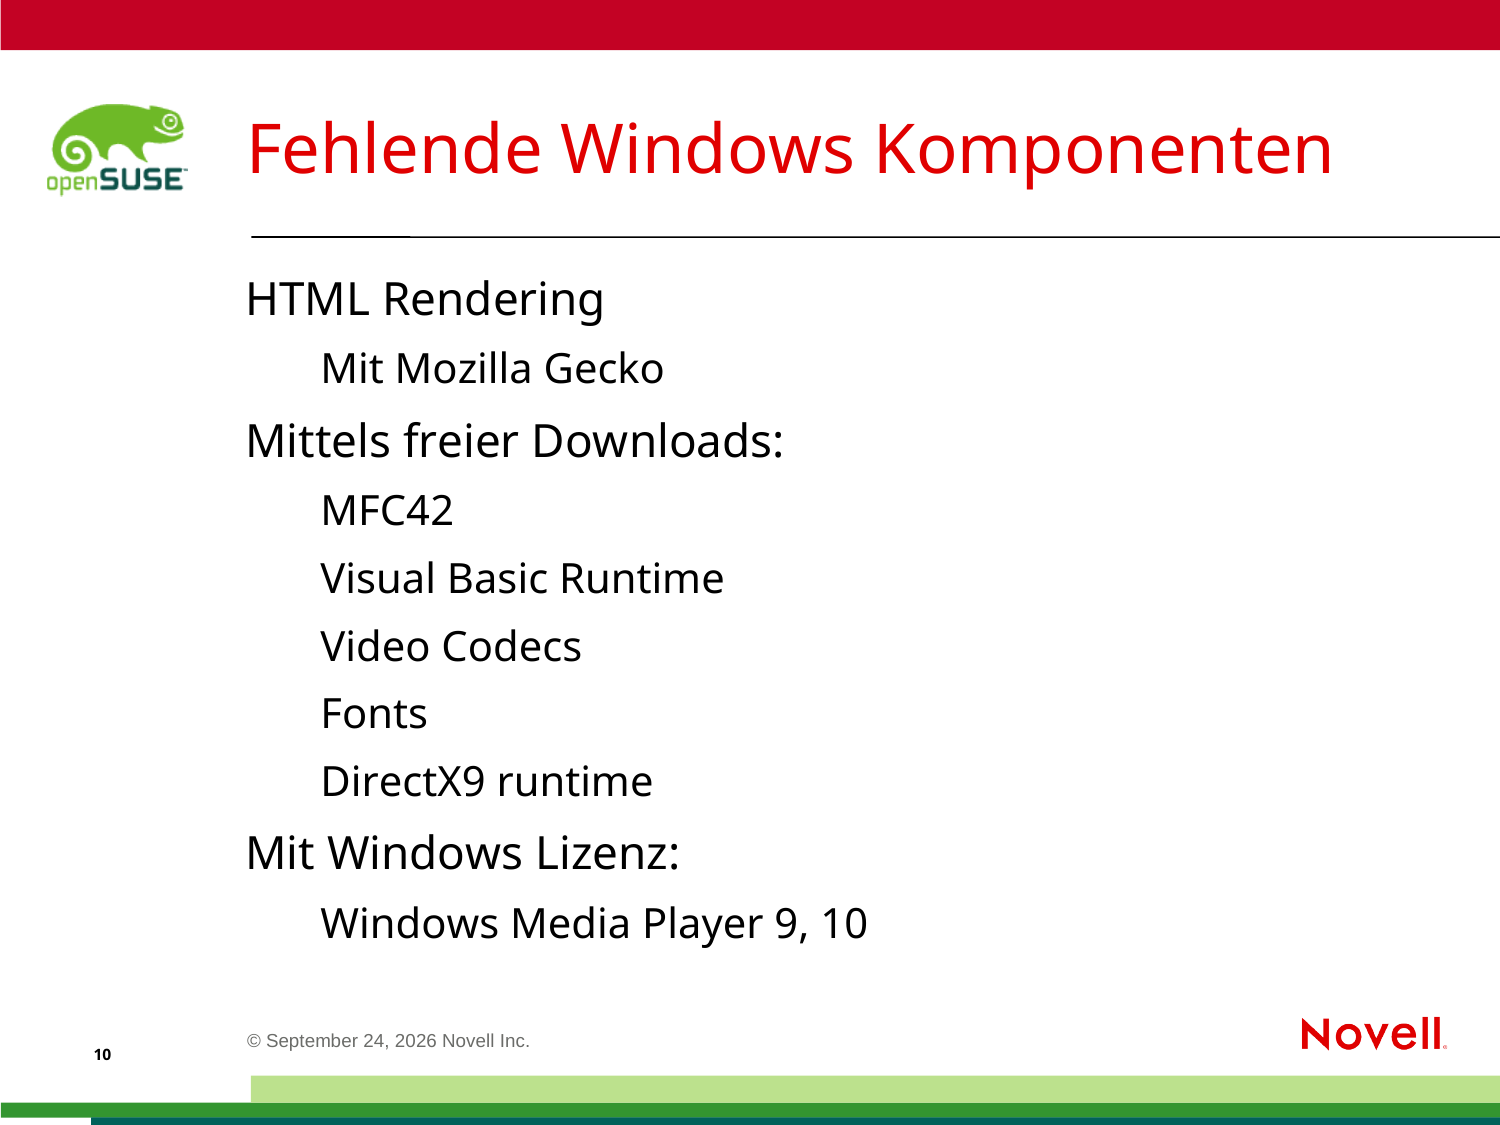

# Fehlende Windows Komponenten
HTML Rendering
Mit Mozilla Gecko
Mittels freier Downloads:
MFC42
Visual Basic Runtime
Video Codecs
Fonts
DirectX9 runtime
Mit Windows Lizenz:
Windows Media Player 9, 10